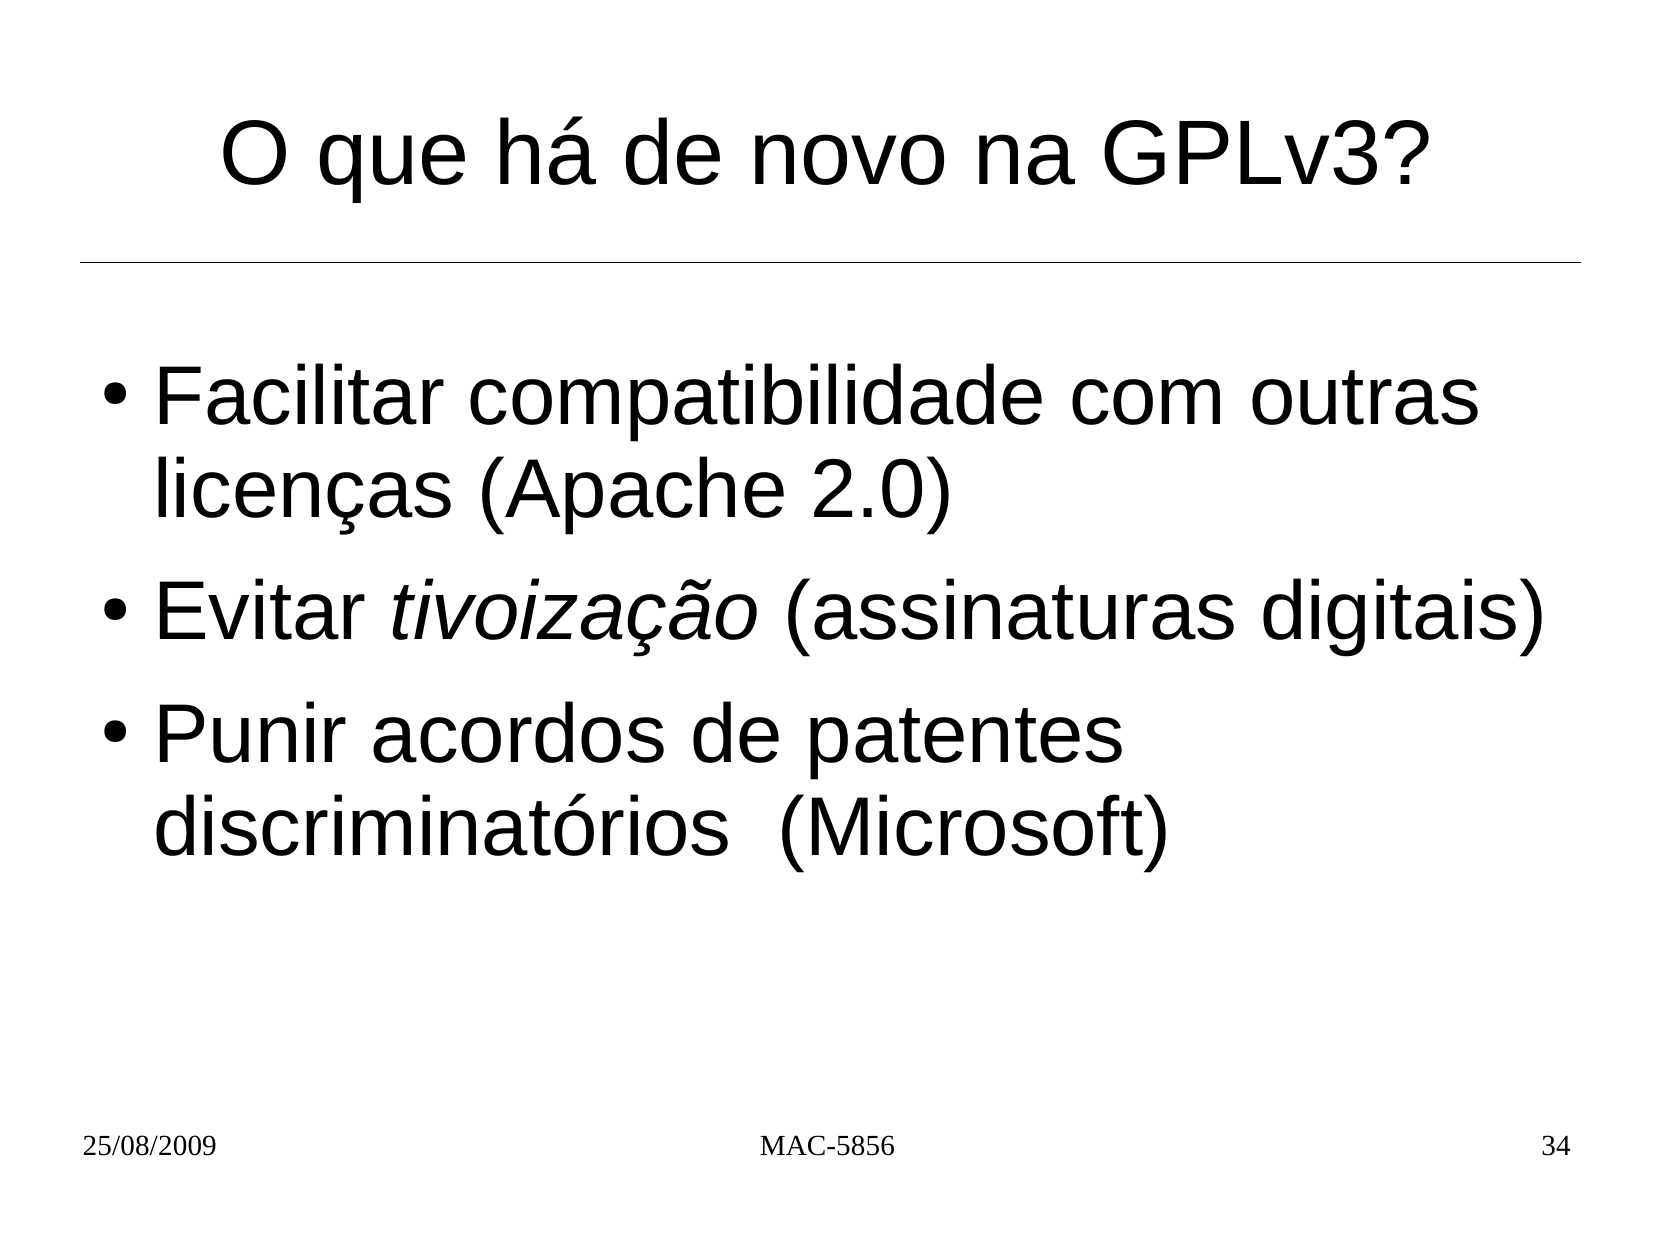

# O que há de novo na GPLv3?
Facilitar compatibilidade com outras licenças (Apache 2.0)
Evitar tivoização (assinaturas digitais)
Punir acordos de patentes discriminatórios (Microsoft)
25/08/2009
MAC-5856
34